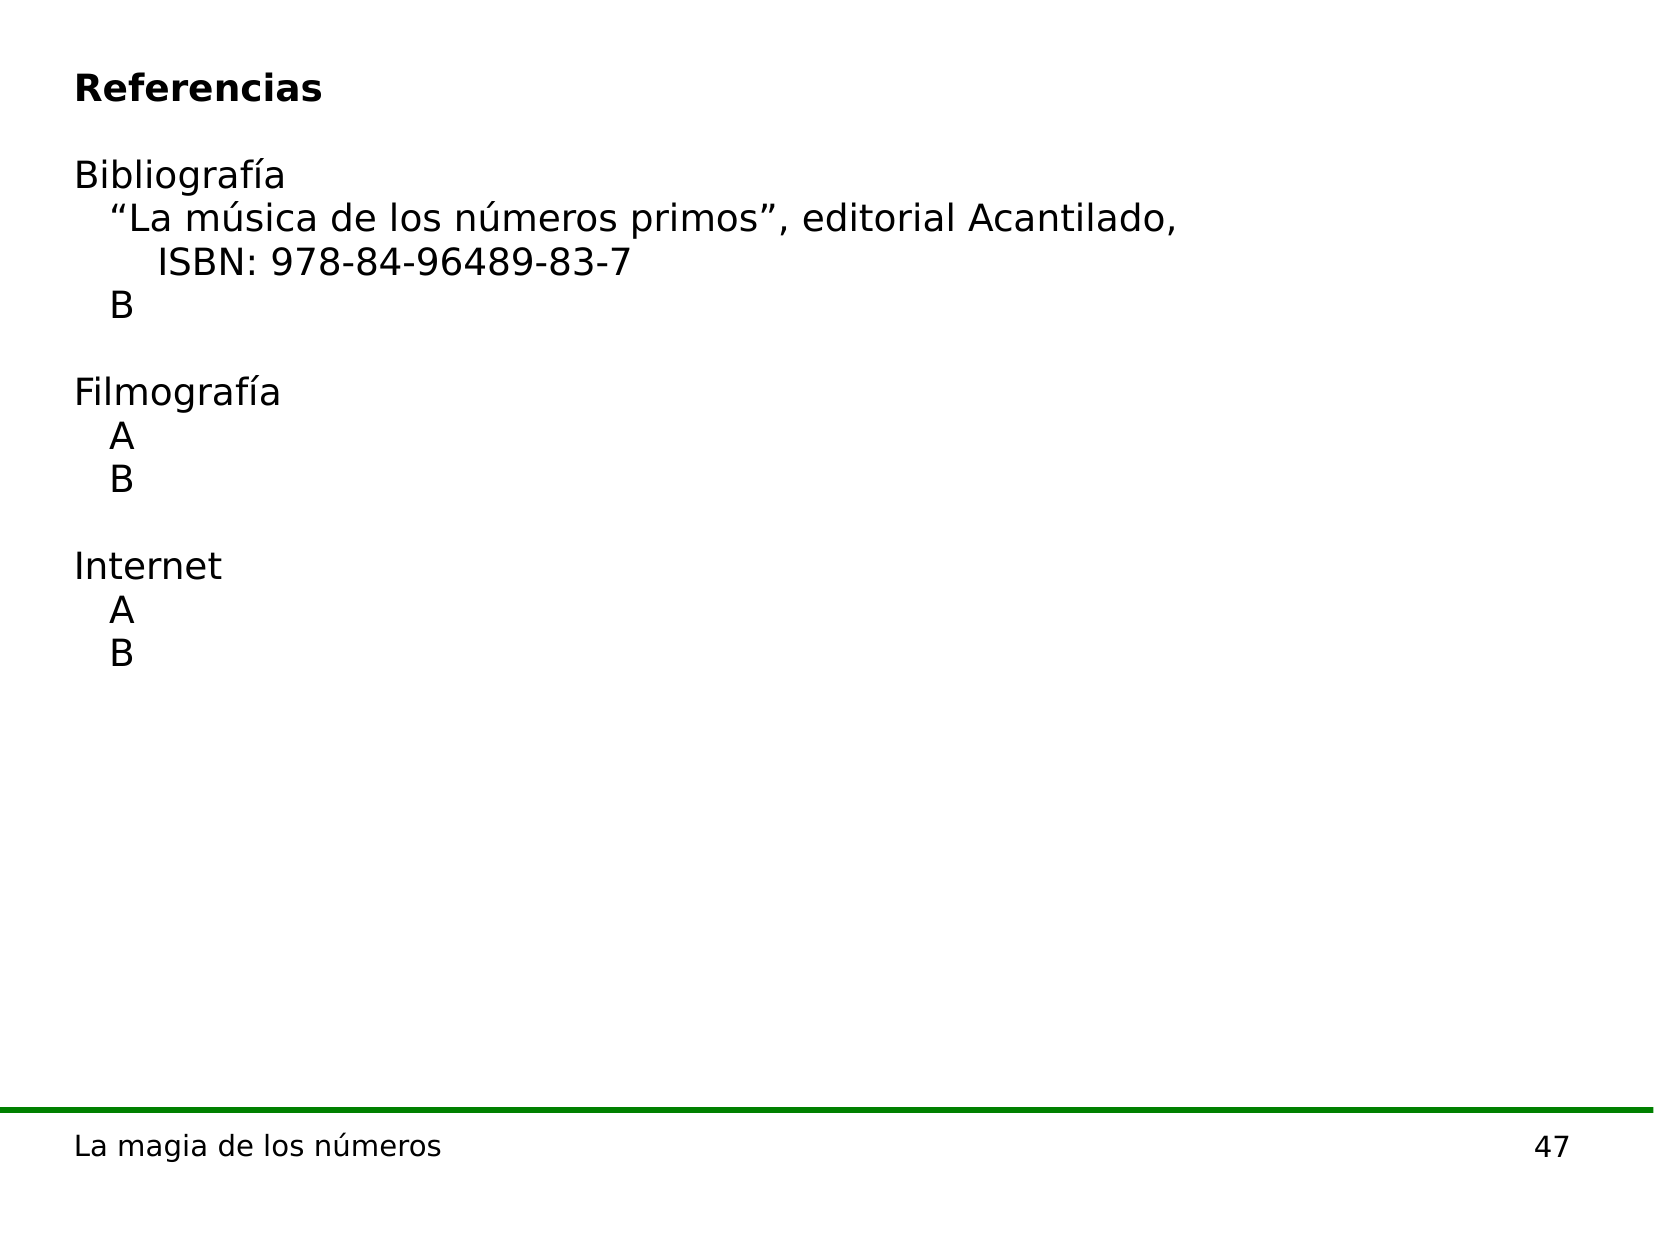

Referencias
Bibliografía
“La música de los números primos”, editorial Acantilado,
 ISBN: 978-84-96489-83-7
B
Filmografía
A
B
Internet
A
B
La magia de los números
47